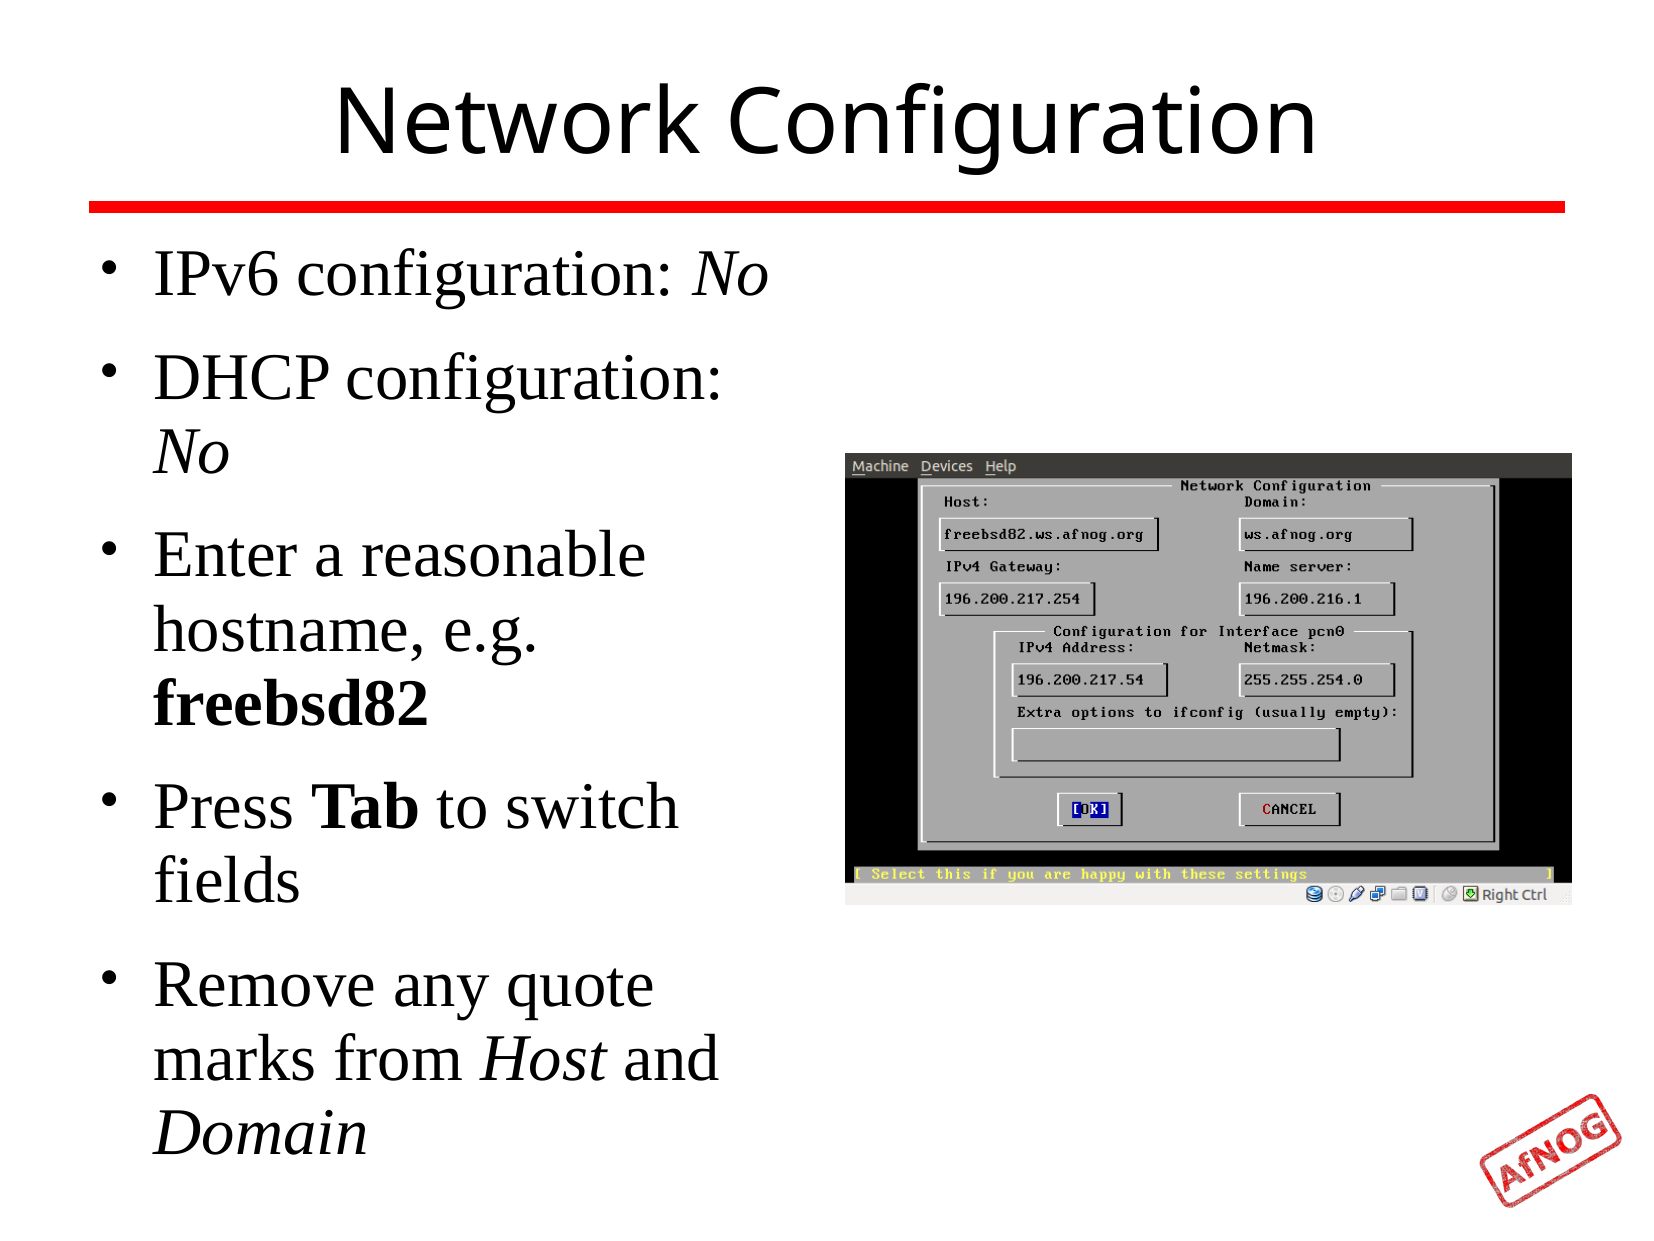

# Network Configuration
IPv6 configuration: No
DHCP configuration: No
Enter a reasonable hostname, e.g. freebsd82
Press Tab to switch fields
Remove any quote marks from Host and Domain